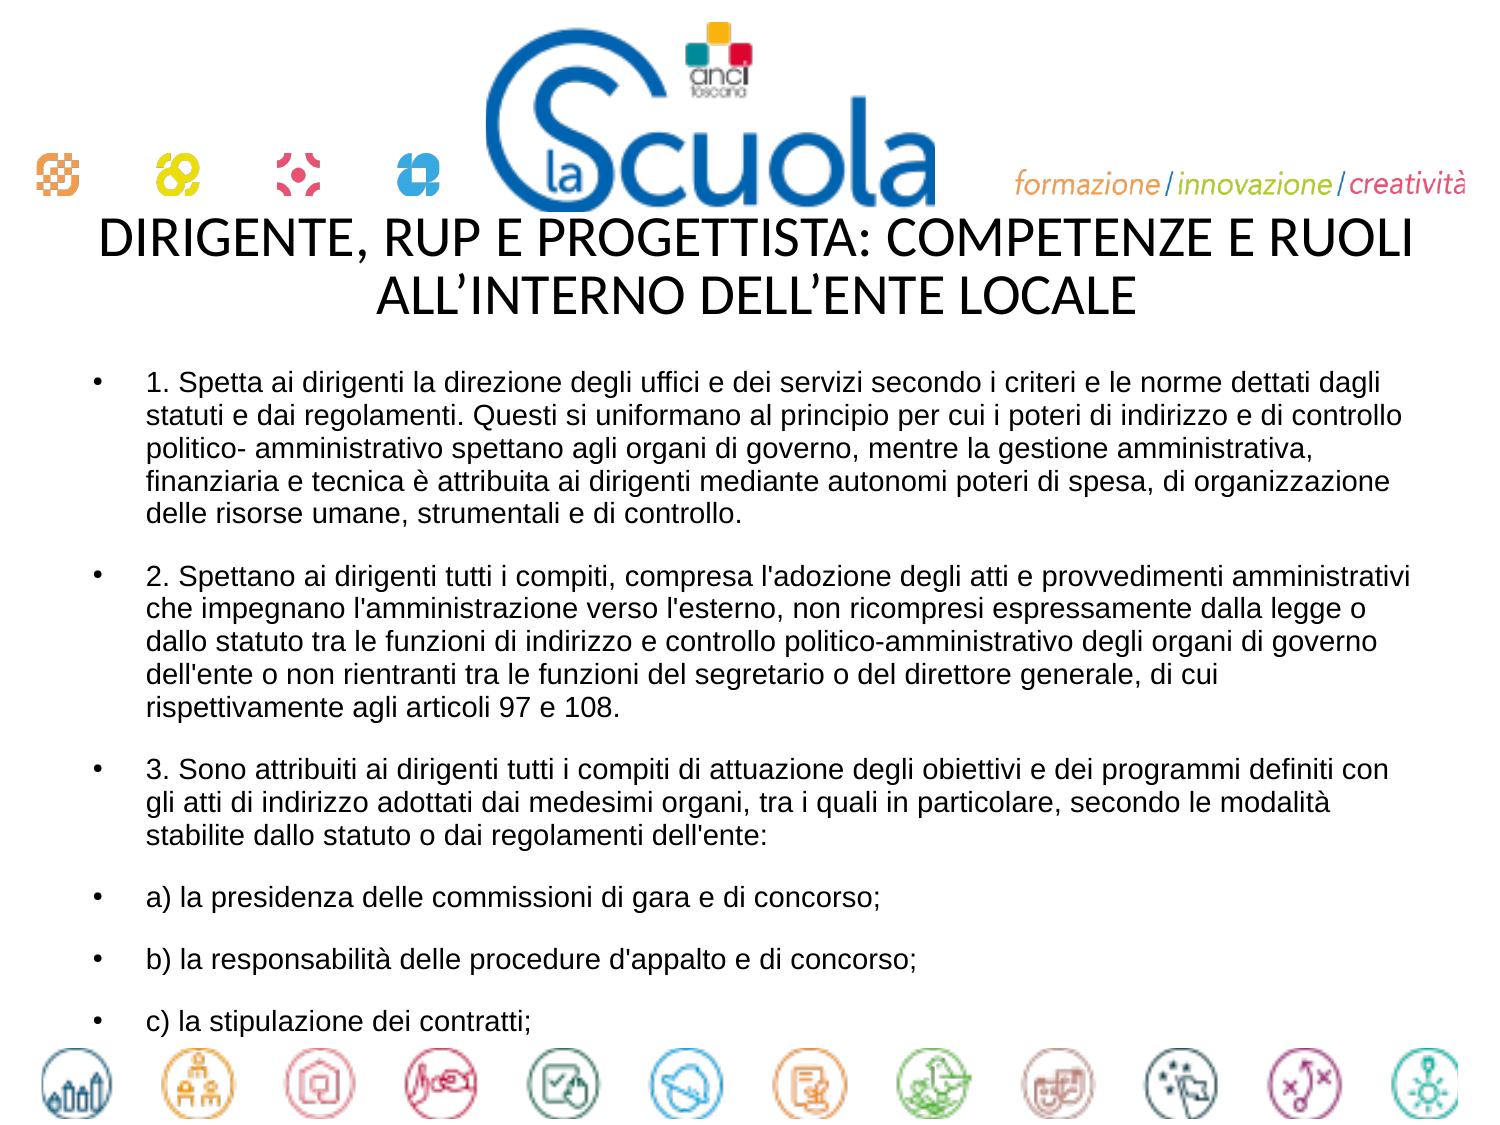

# DIRIGENTE, RUP E PROGETTISTA: COMPETENZE E RUOLI ALL’INTERNO DELL’ENTE LOCALE
1. Spetta ai dirigenti la direzione degli uffici e dei servizi secondo i criteri e le norme dettati dagli statuti e dai regolamenti. Questi si uniformano al principio per cui i poteri di indirizzo e di controllo politico- amministrativo spettano agli organi di governo, mentre la gestione amministrativa, finanziaria e tecnica è attribuita ai dirigenti mediante autonomi poteri di spesa, di organizzazione delle risorse umane, strumentali e di controllo.
2. Spettano ai dirigenti tutti i compiti, compresa l'adozione degli atti e provvedimenti amministrativi che impegnano l'amministrazione verso l'esterno, non ricompresi espressamente dalla legge o dallo statuto tra le funzioni di indirizzo e controllo politico-amministrativo degli organi di governo dell'ente o non rientranti tra le funzioni del segretario o del direttore generale, di cui rispettivamente agli articoli 97 e 108.
3. Sono attribuiti ai dirigenti tutti i compiti di attuazione degli obiettivi e dei programmi definiti con gli atti di indirizzo adottati dai medesimi organi, tra i quali in particolare, secondo le modalità stabilite dallo statuto o dai regolamenti dell'ente:
a) la presidenza delle commissioni di gara e di concorso;
b) la responsabilità delle procedure d'appalto e di concorso;
c) la stipulazione dei contratti;